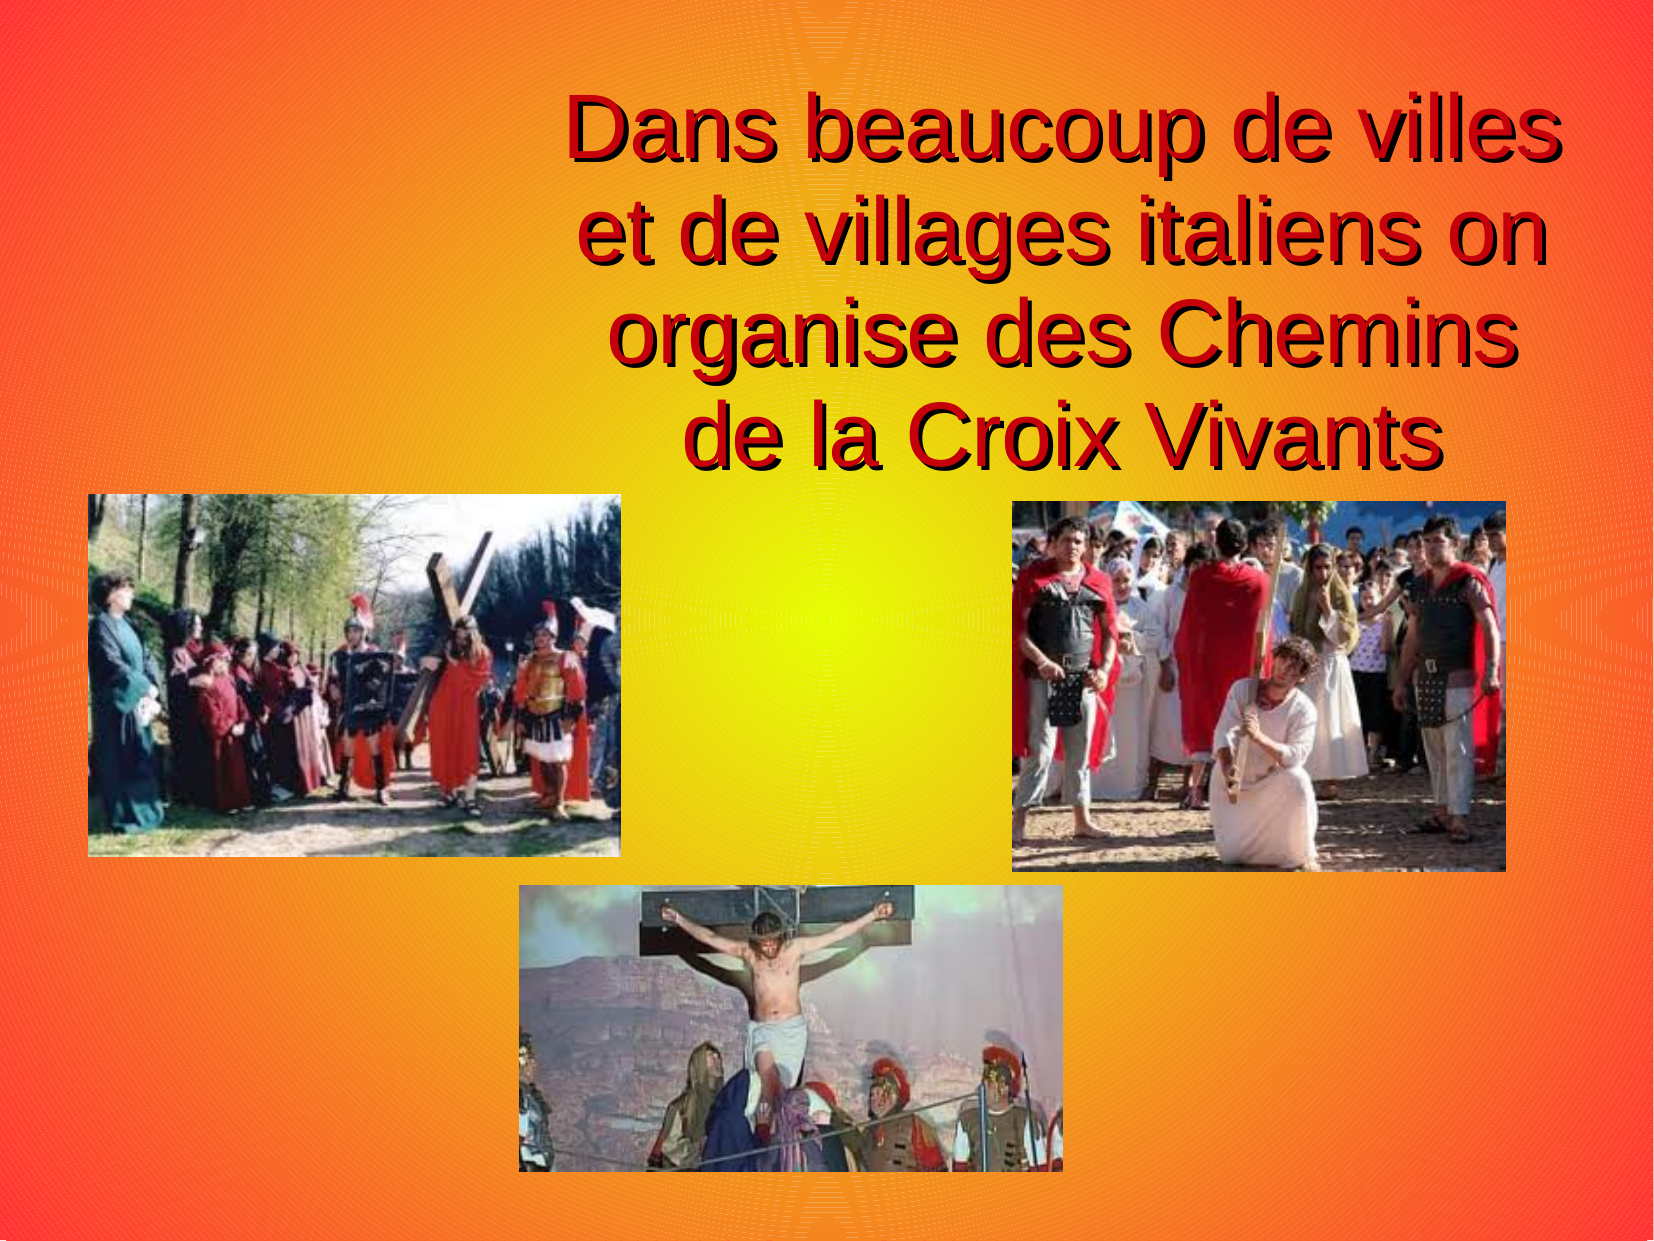

# Dans beaucoup de villes et de villages italiens on organise des Chemins de la Croix Vivants